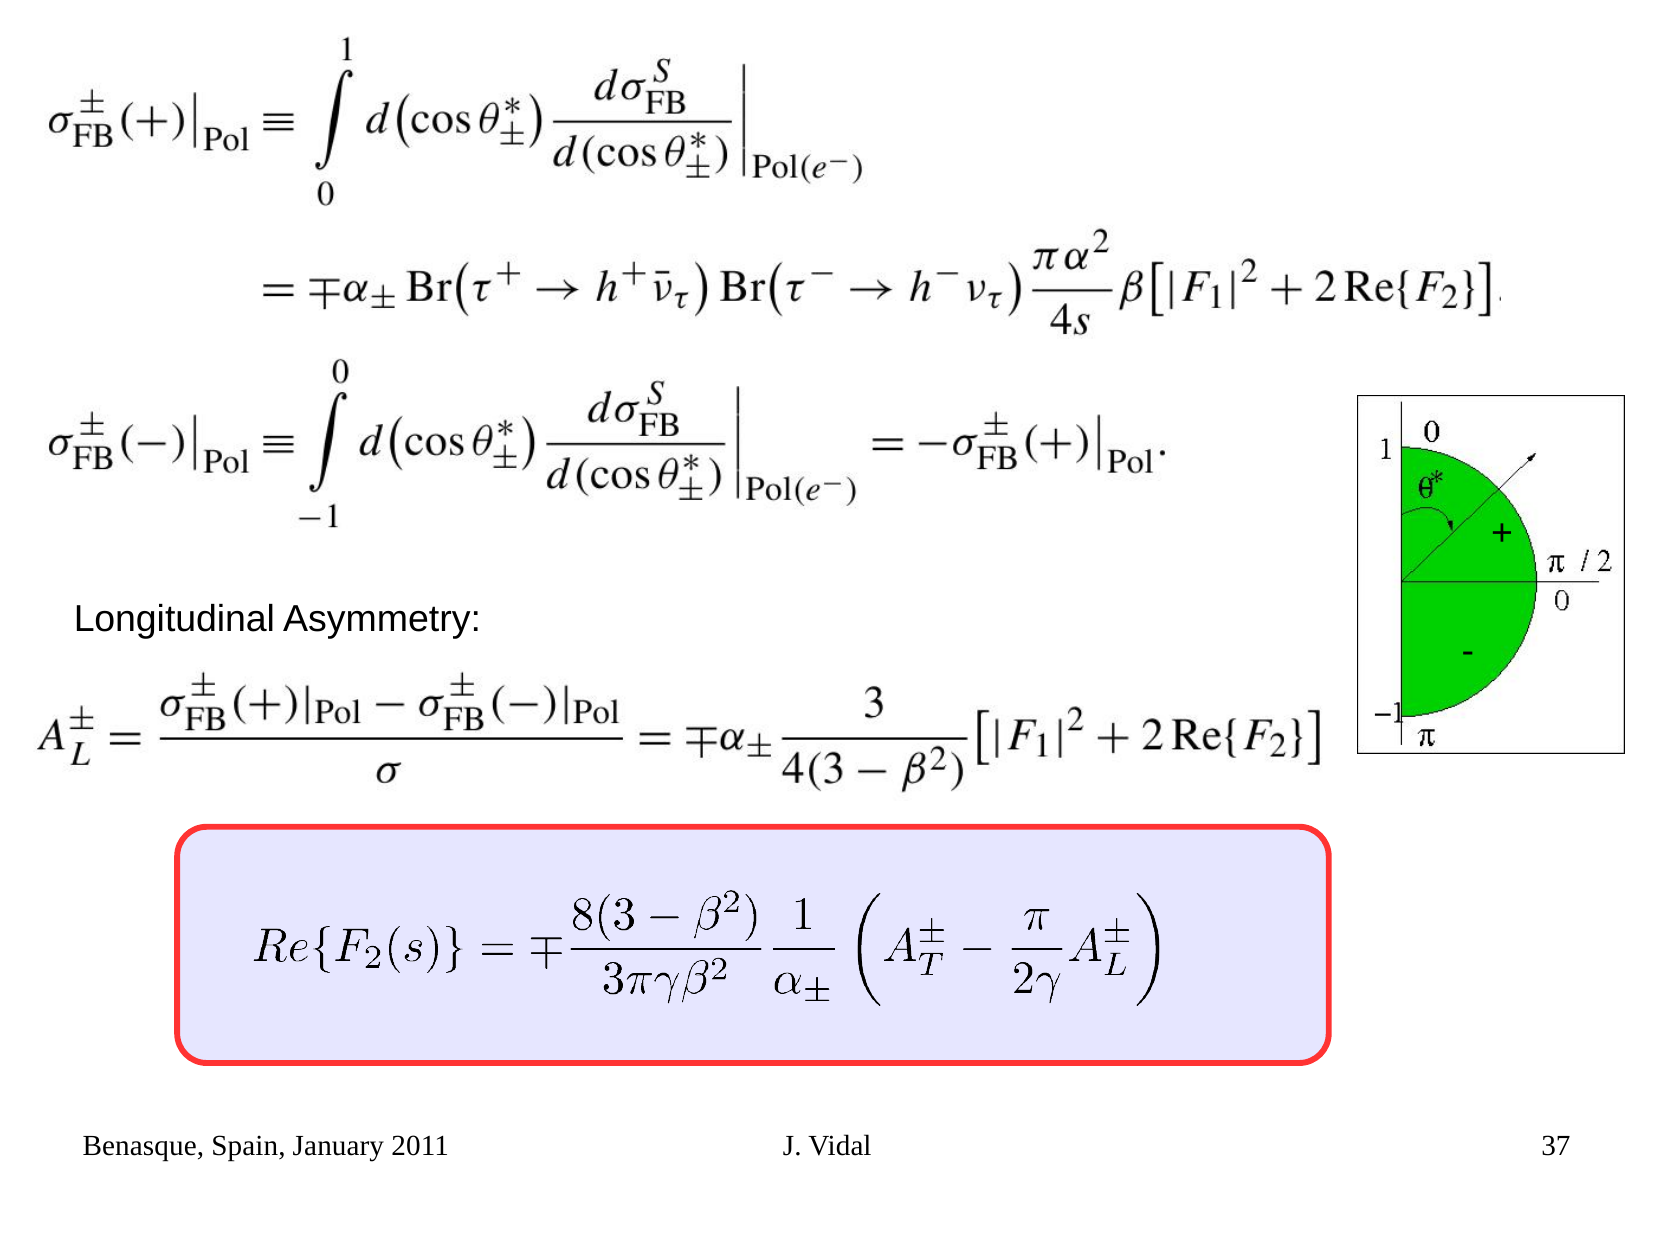

+
Longitudinal Asymmetry:
-
Benasque, Spain, January 2011
J. Vidal
37